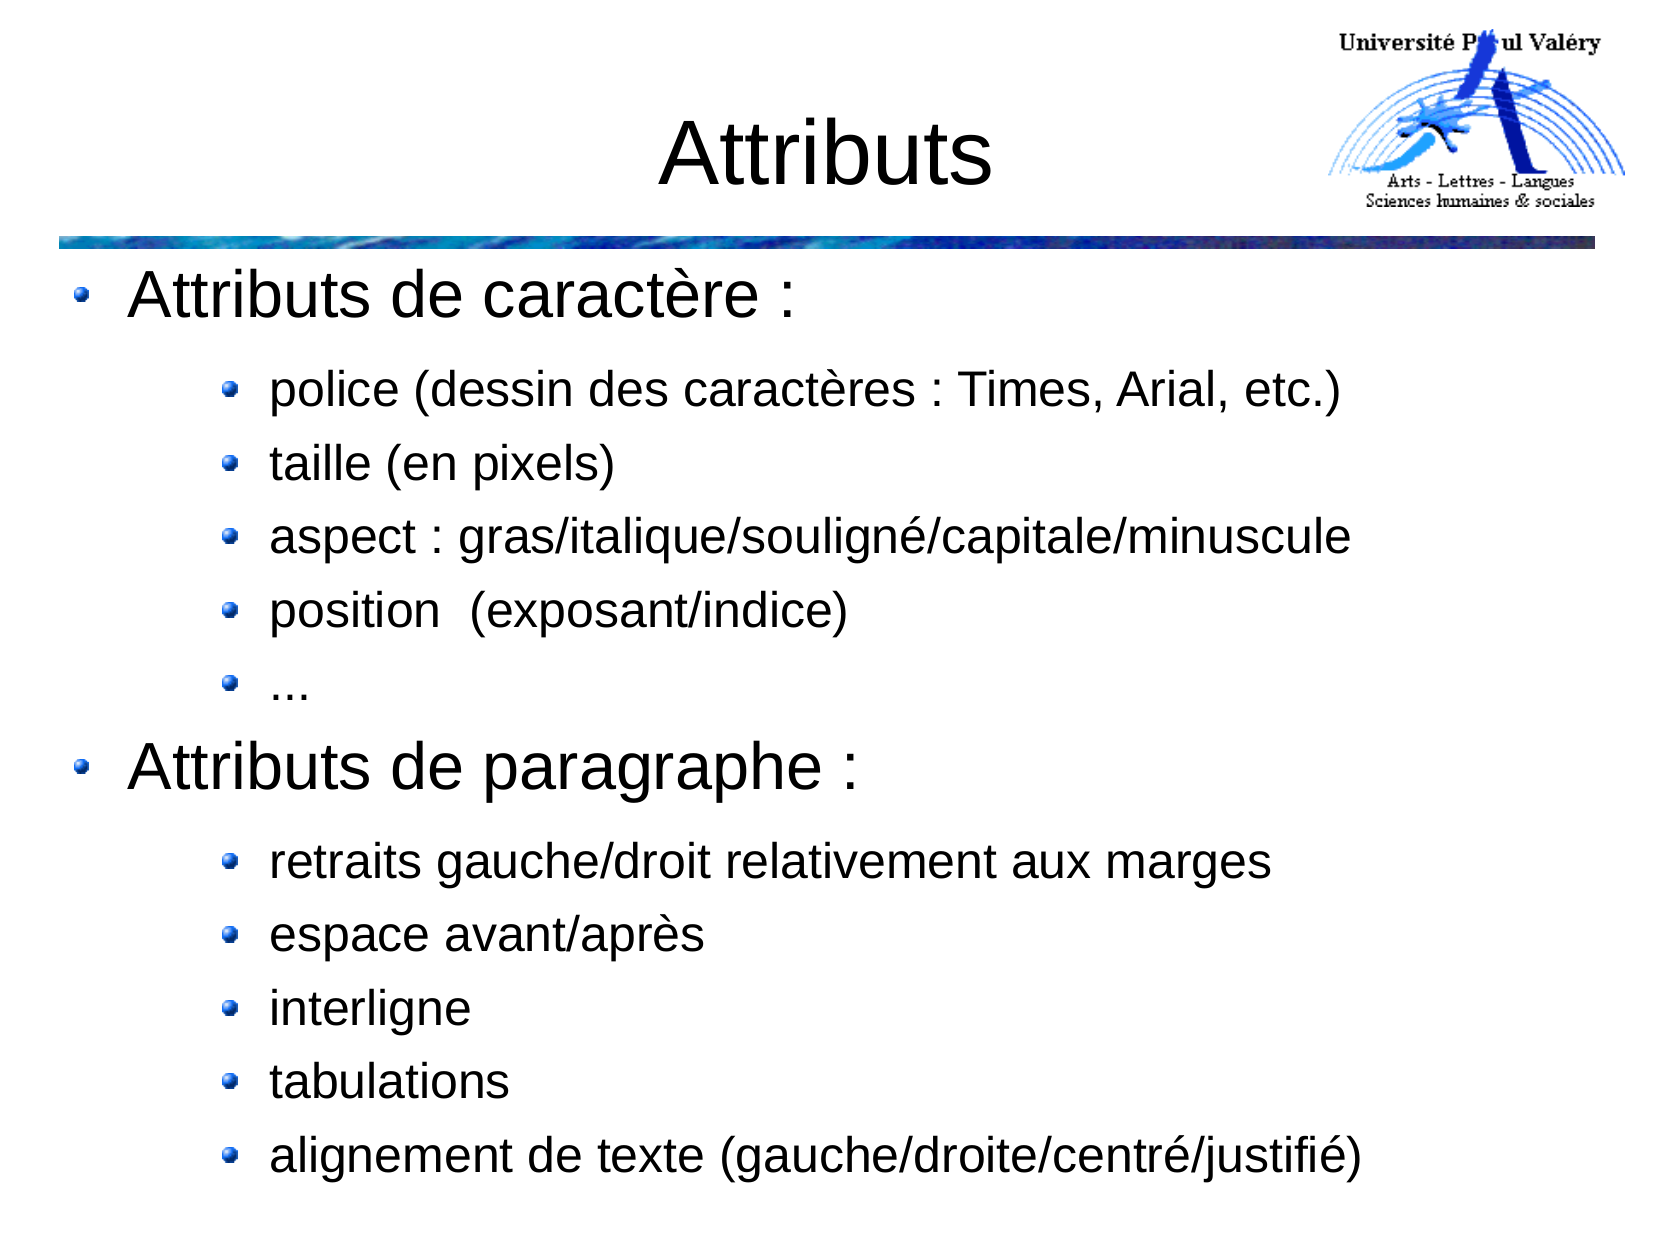

# Attributs
Attributs de caractère :
police (dessin des caractères : Times, Arial, etc.)
taille (en pixels)
aspect : gras/italique/souligné/capitale/minuscule
position (exposant/indice)
...
Attributs de paragraphe :
retraits gauche/droit relativement aux marges
espace avant/après
interligne
tabulations
alignement de texte (gauche/droite/centré/justifié)